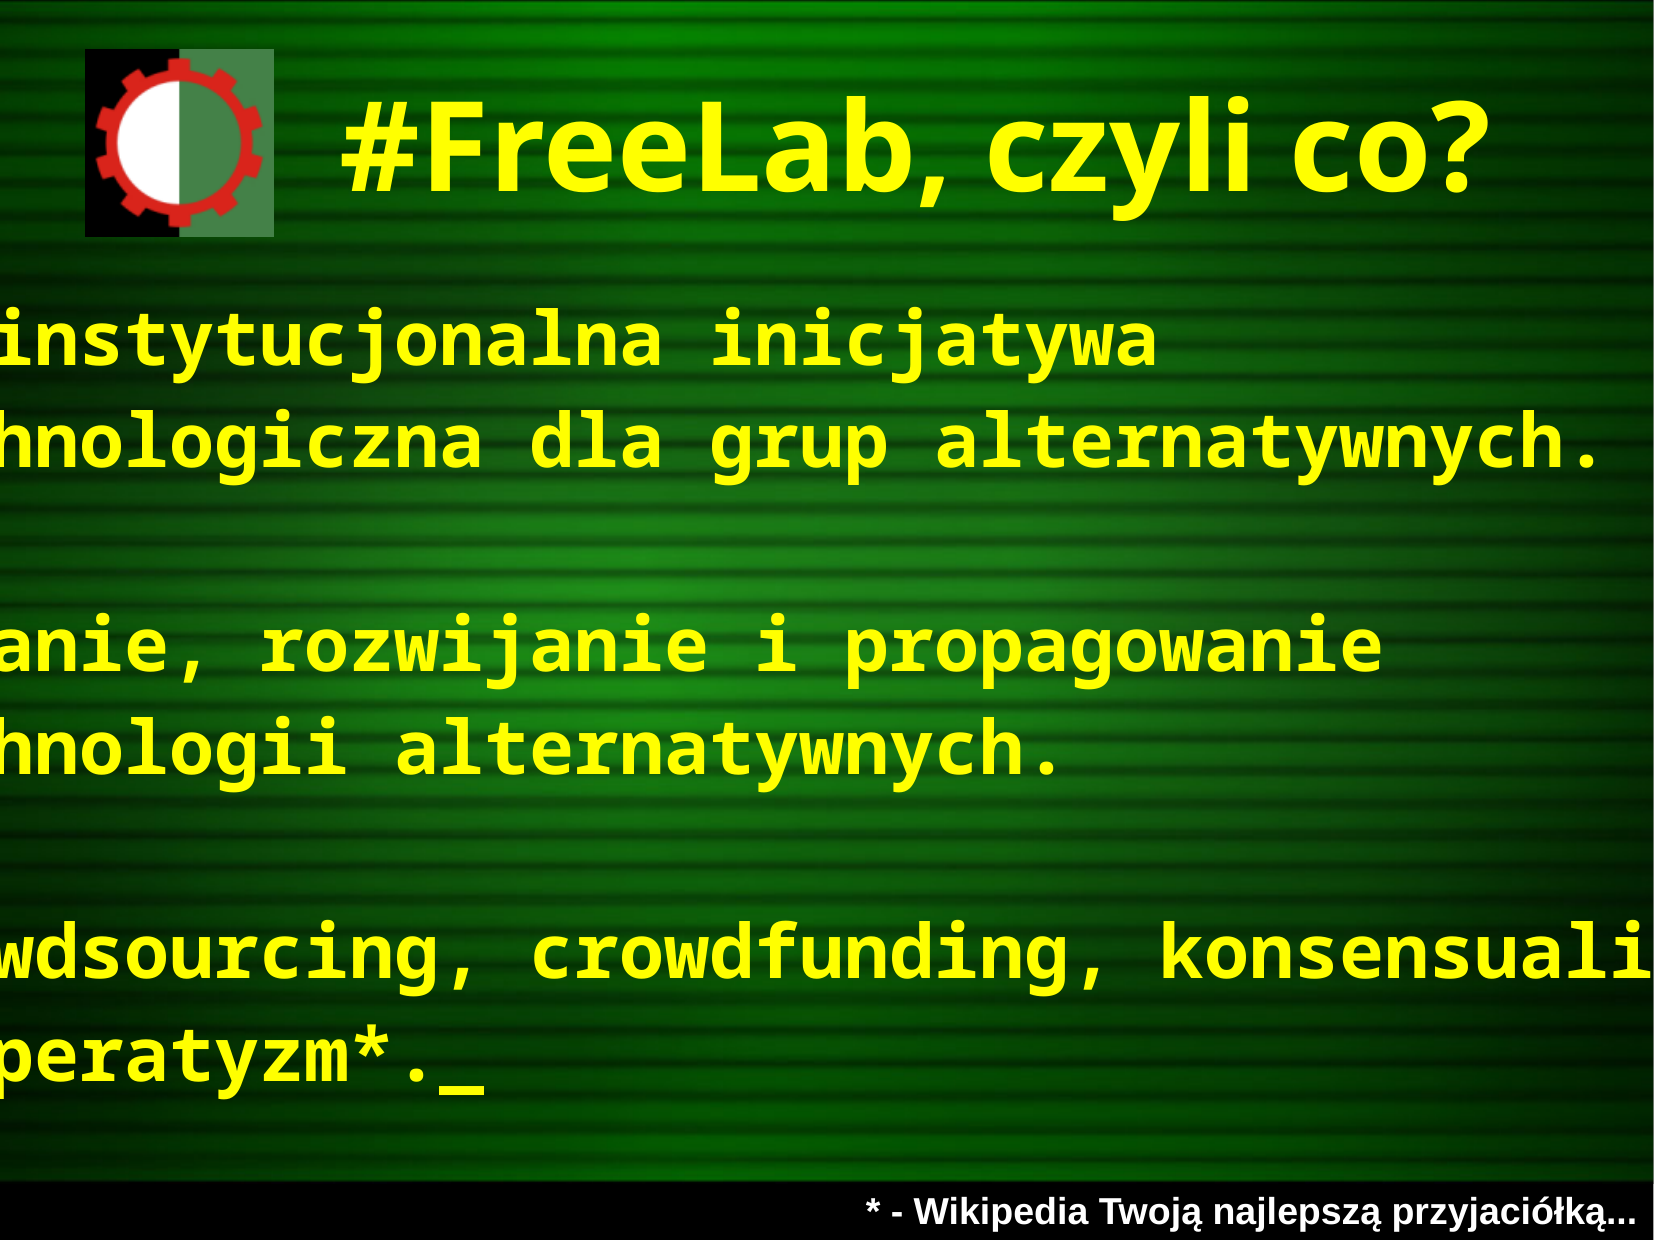

Nieinstytucjonalna inicjatywa
technologiczna dla grup alternatywnych.
Badanie, rozwijanie i propagowanie
technologii alternatywnych.
Crowdsourcing, crowdfunding, konsensualizm,
kooperatyzm*._
# #FreeLab, czyli co?
* - Wikipedia Twoją najlepszą przyjaciółką...